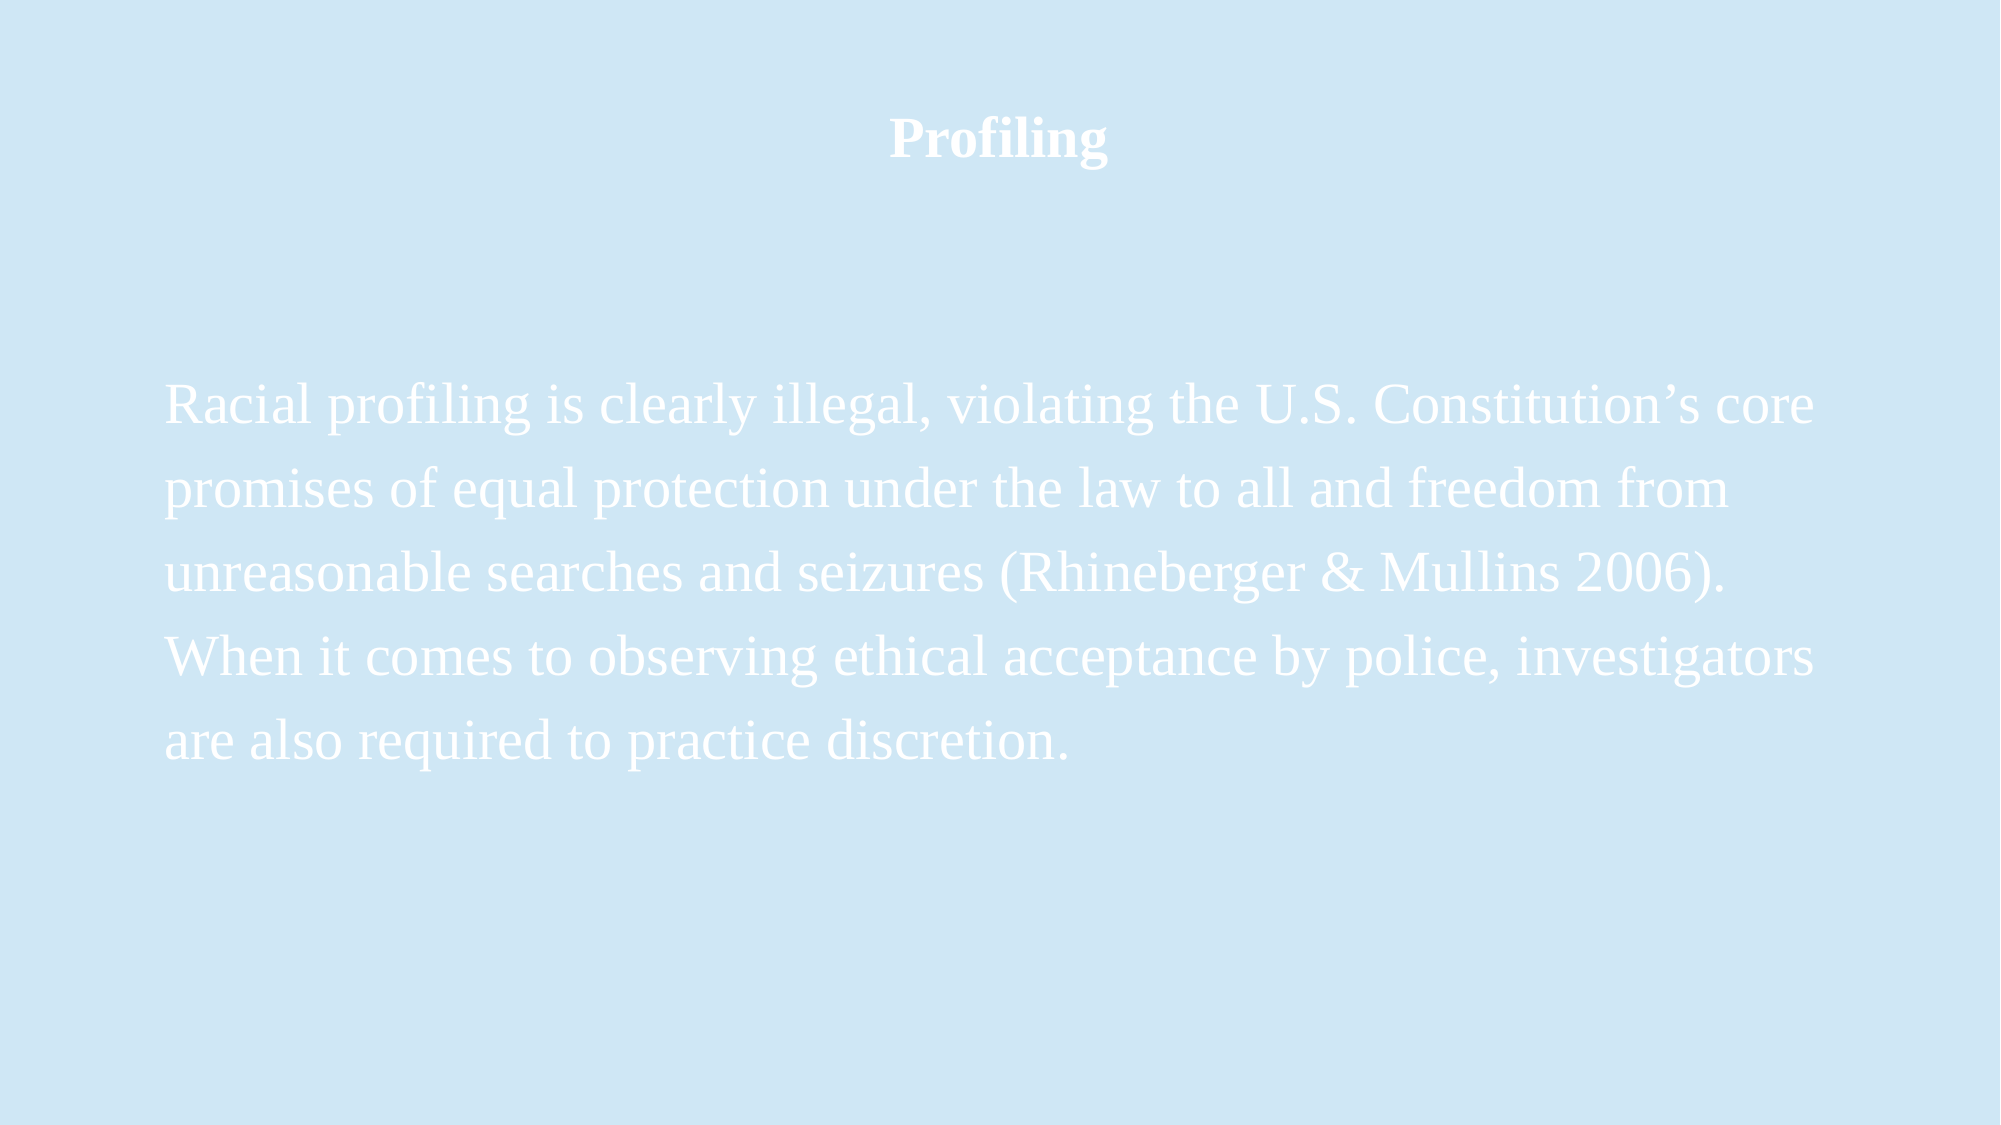

# Profiling
Racial profiling is clearly illegal, violating the U.S. Constitution’s core promises of equal protection under the law to all and freedom from unreasonable searches and seizures (Rhineberger & Mullins 2006). When it comes to observing ethical acceptance by police, investigators are also required to practice discretion.